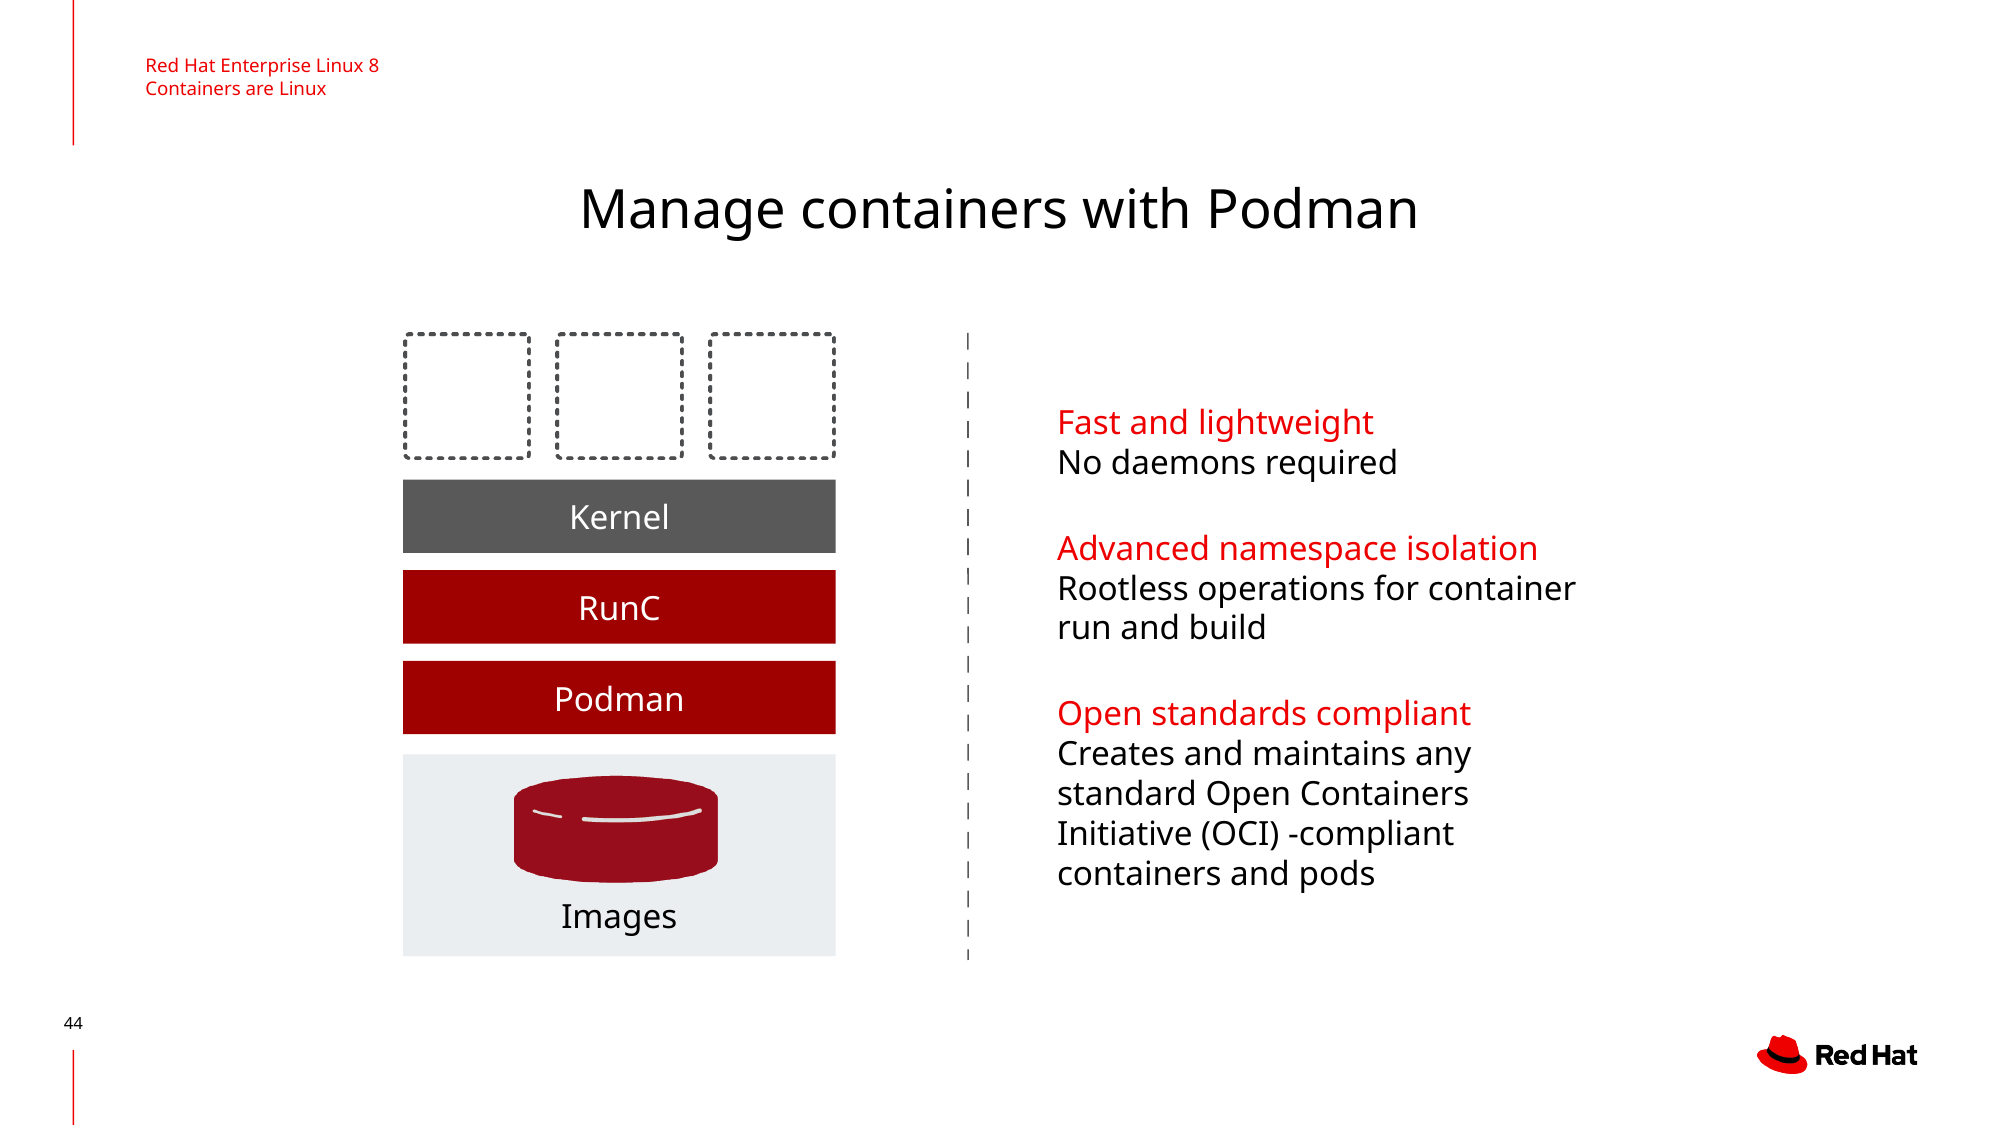

Red Hat Enterprise Linux 8
Containers are Linux
# Manage containers with Podman
Fast and lightweight
No daemons required
Advanced namespace isolation
Rootless operations for container run and build
Open standards compliant
Creates and maintains any standard Open Containers Initiative (OCI) -compliant containers and pods
Kernel
RunC
Podman
Images